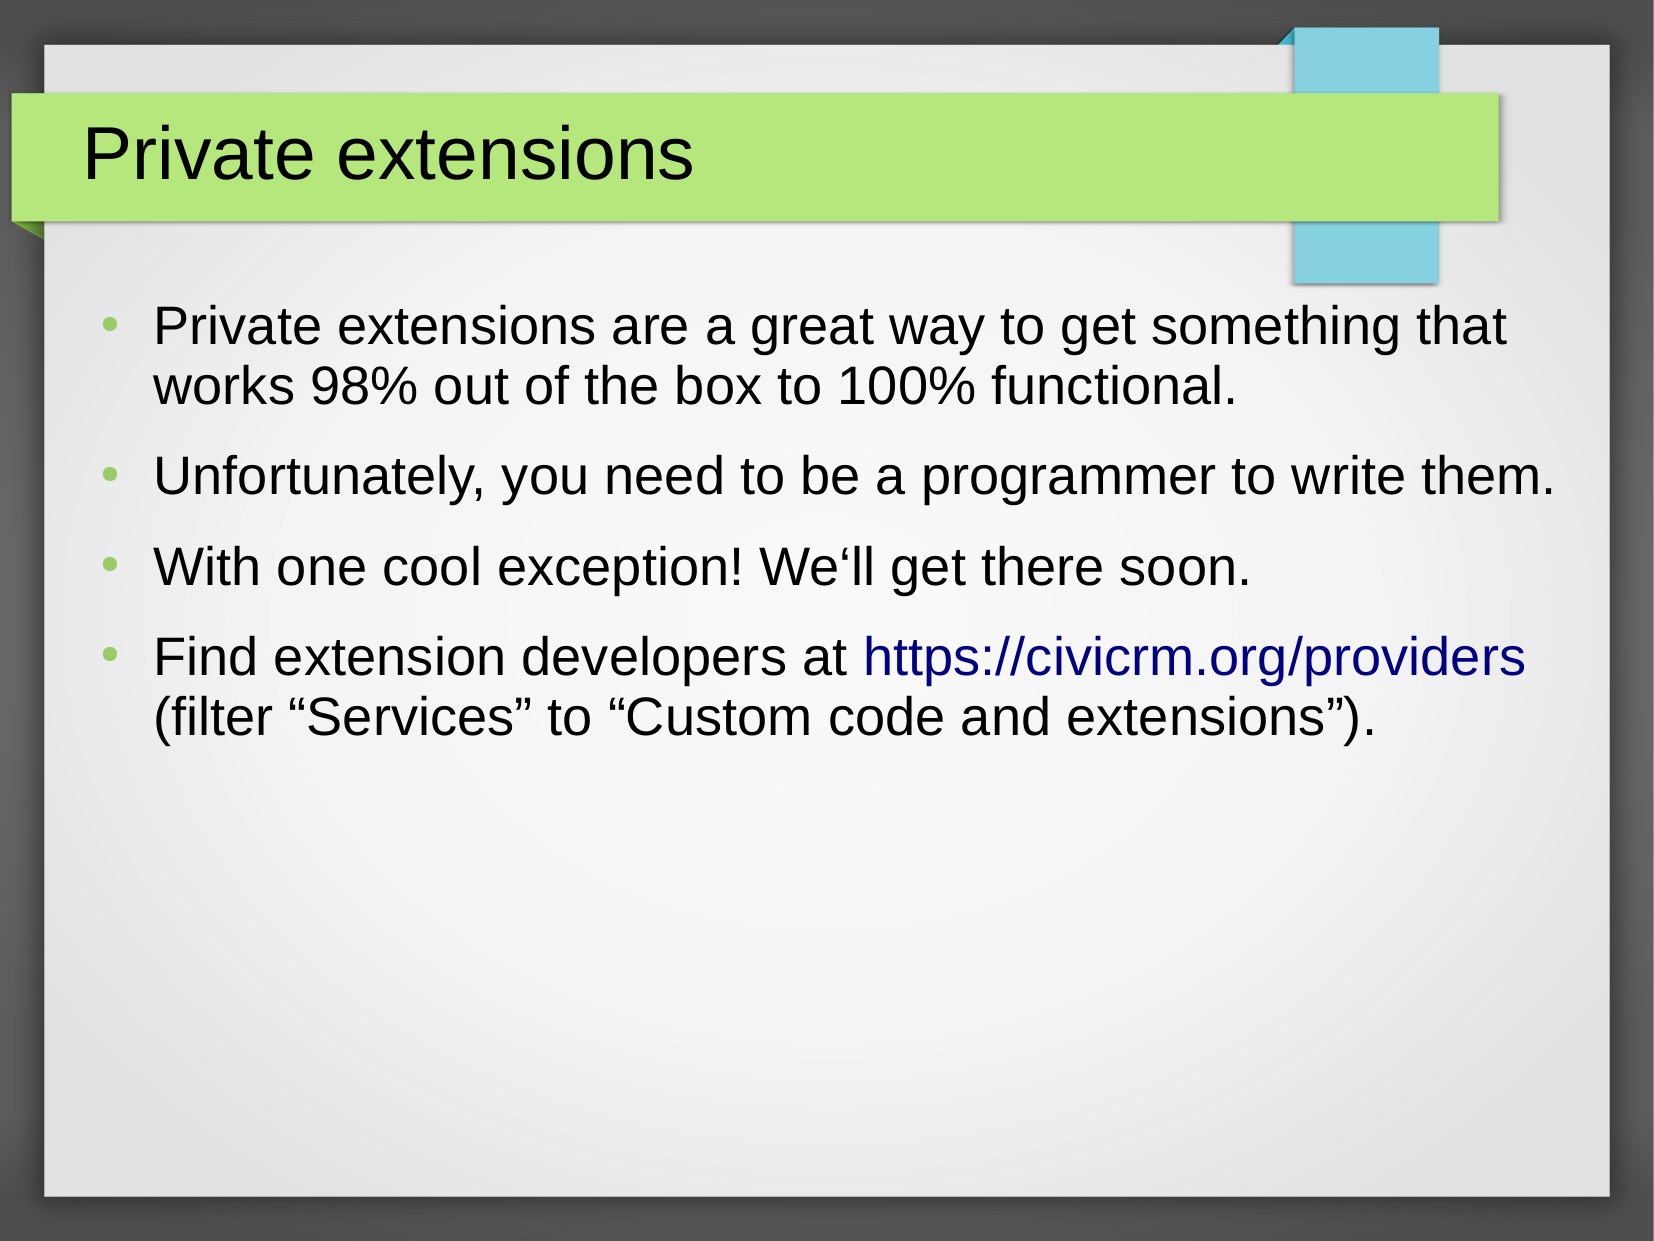

# Private extensions
Private extensions are a great way to get something that works 98% out of the box to 100% functional.
Unfortunately, you need to be a programmer to write them.
With one cool exception! We‘ll get there soon.
Find extension developers at https://civicrm.org/providers (filter “Services” to “Custom code and extensions”).